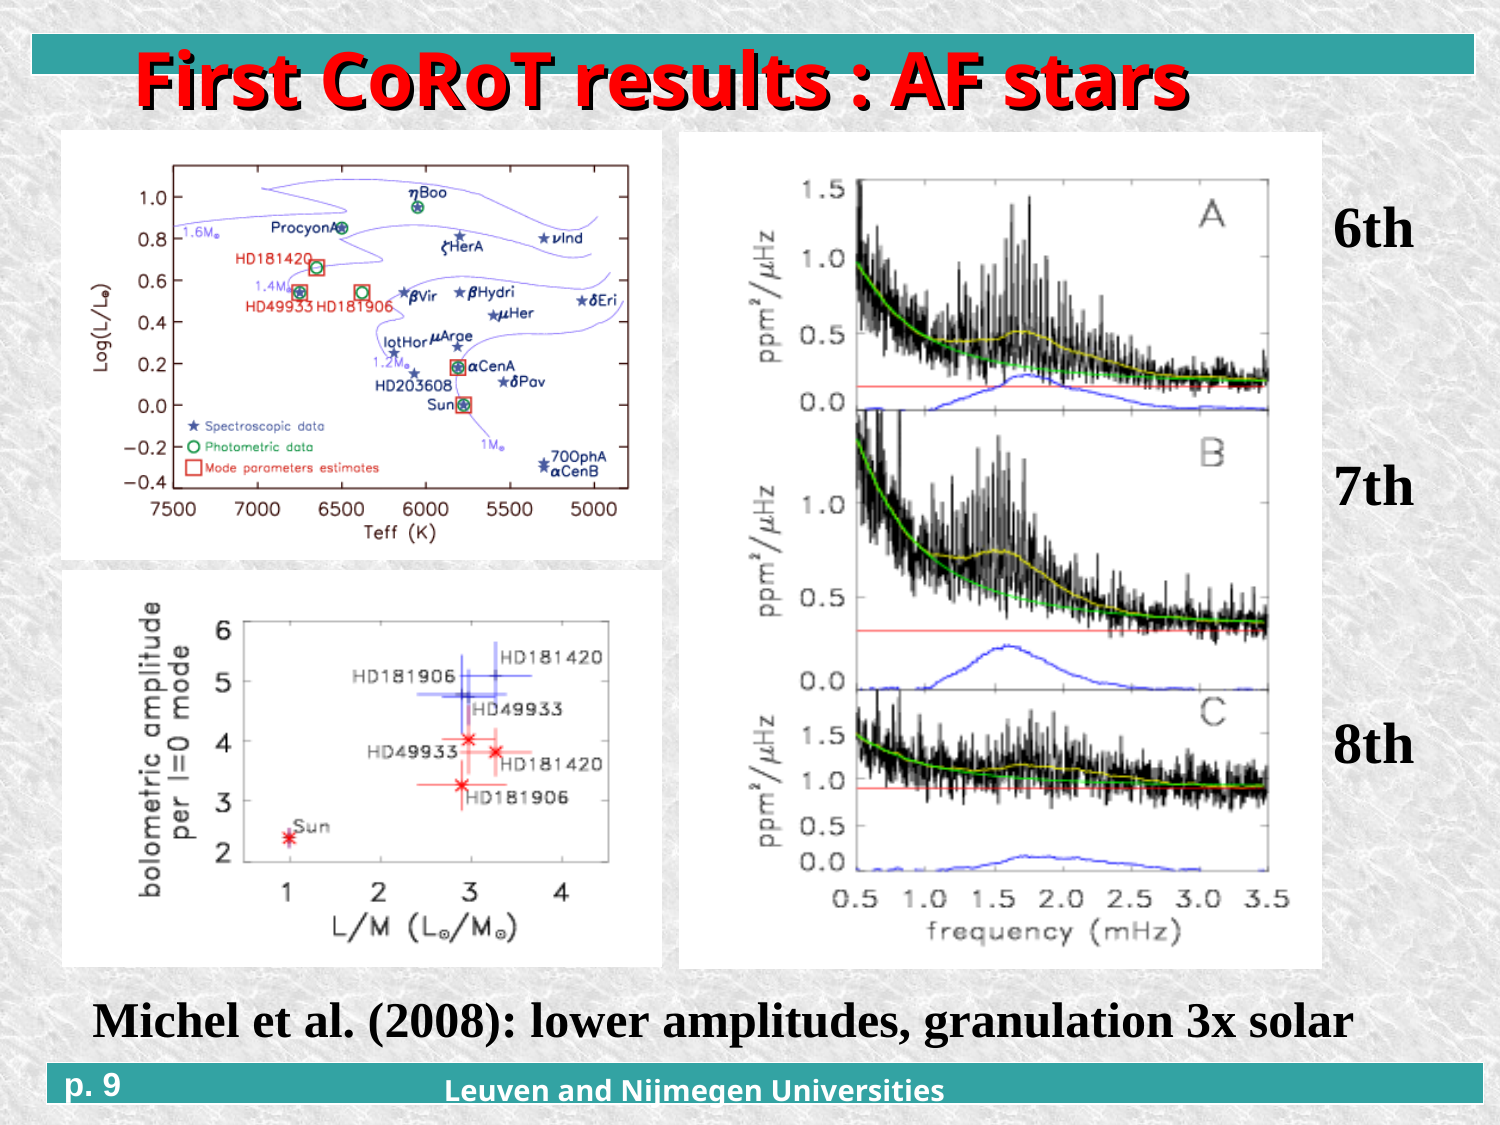

# First CoRoT results : AF stars
6th
7th
8th
Michel et al. (2008): lower amplitudes, granulation 3x solar